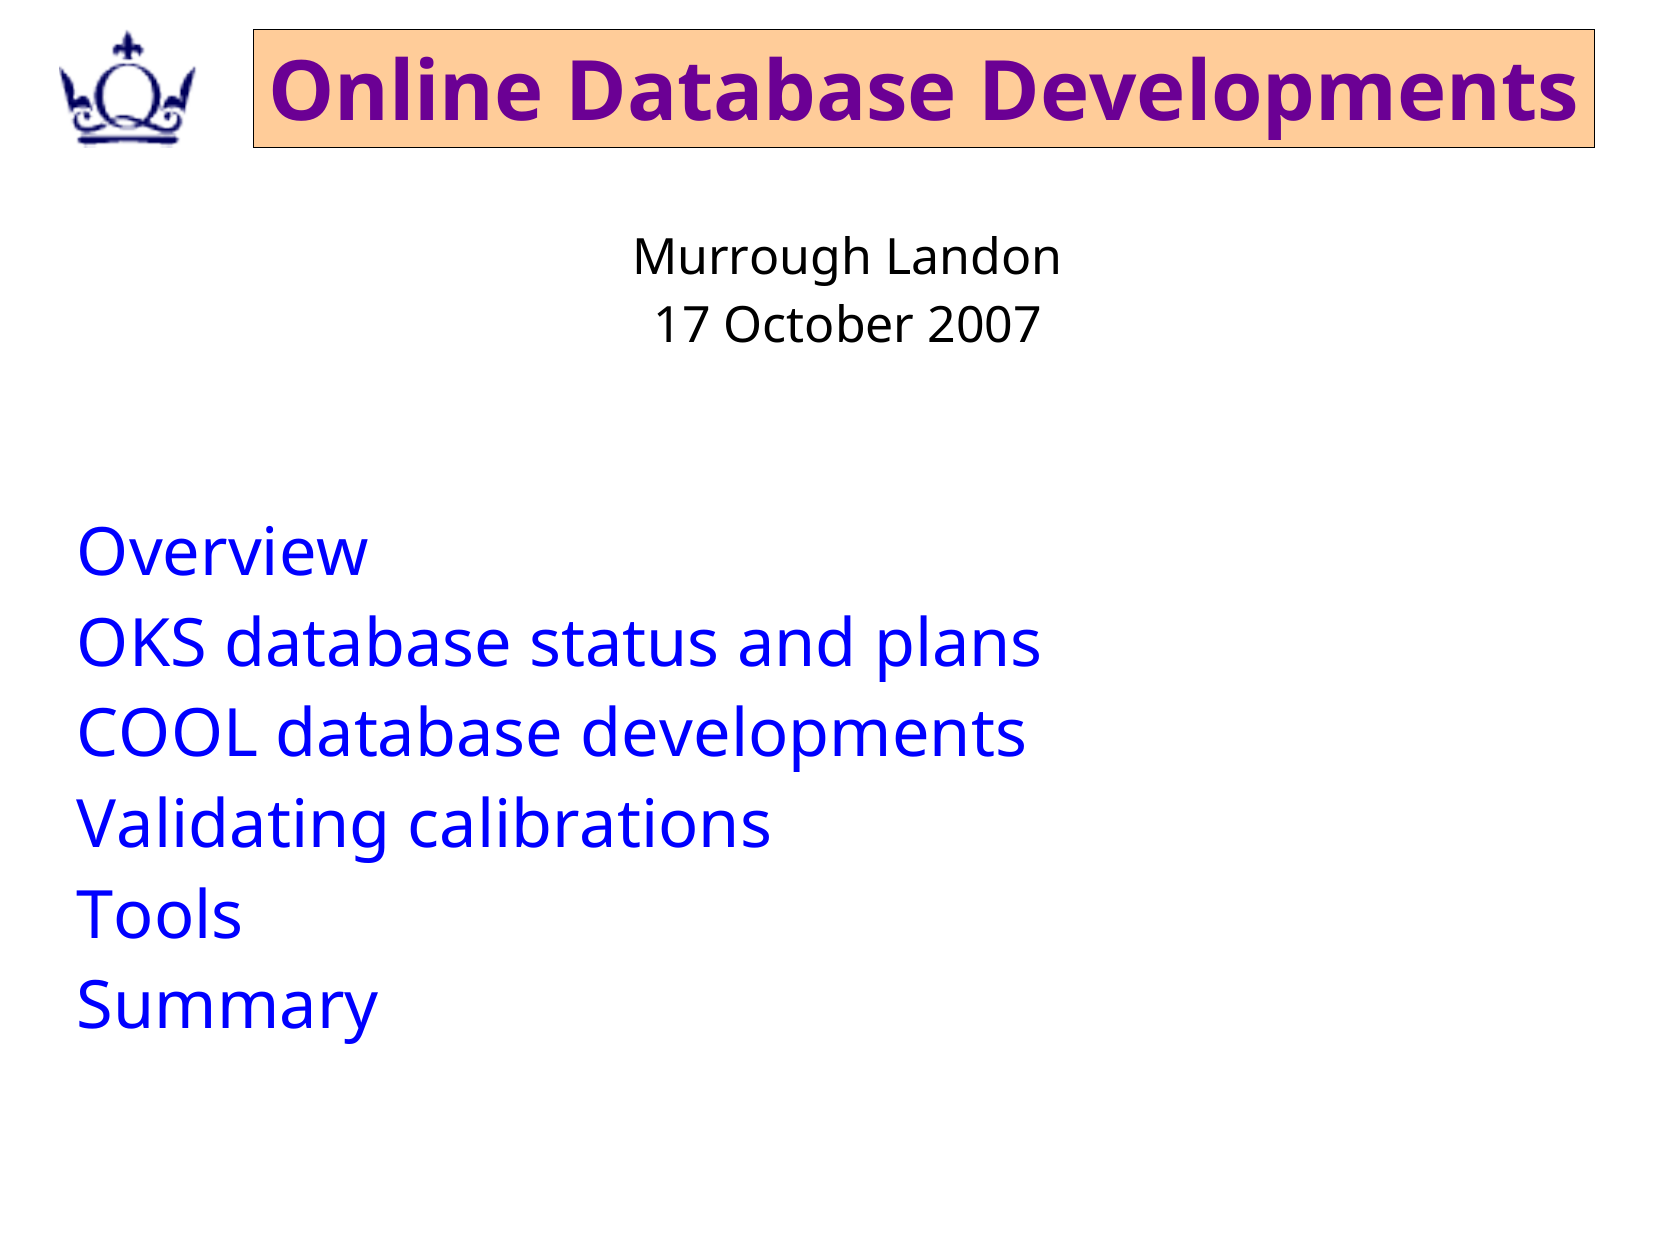

# Online Database Developments
Murrough Landon
17 October 2007
Overview
OKS database status and plans
COOL database developments
Validating calibrations
Tools
Summary